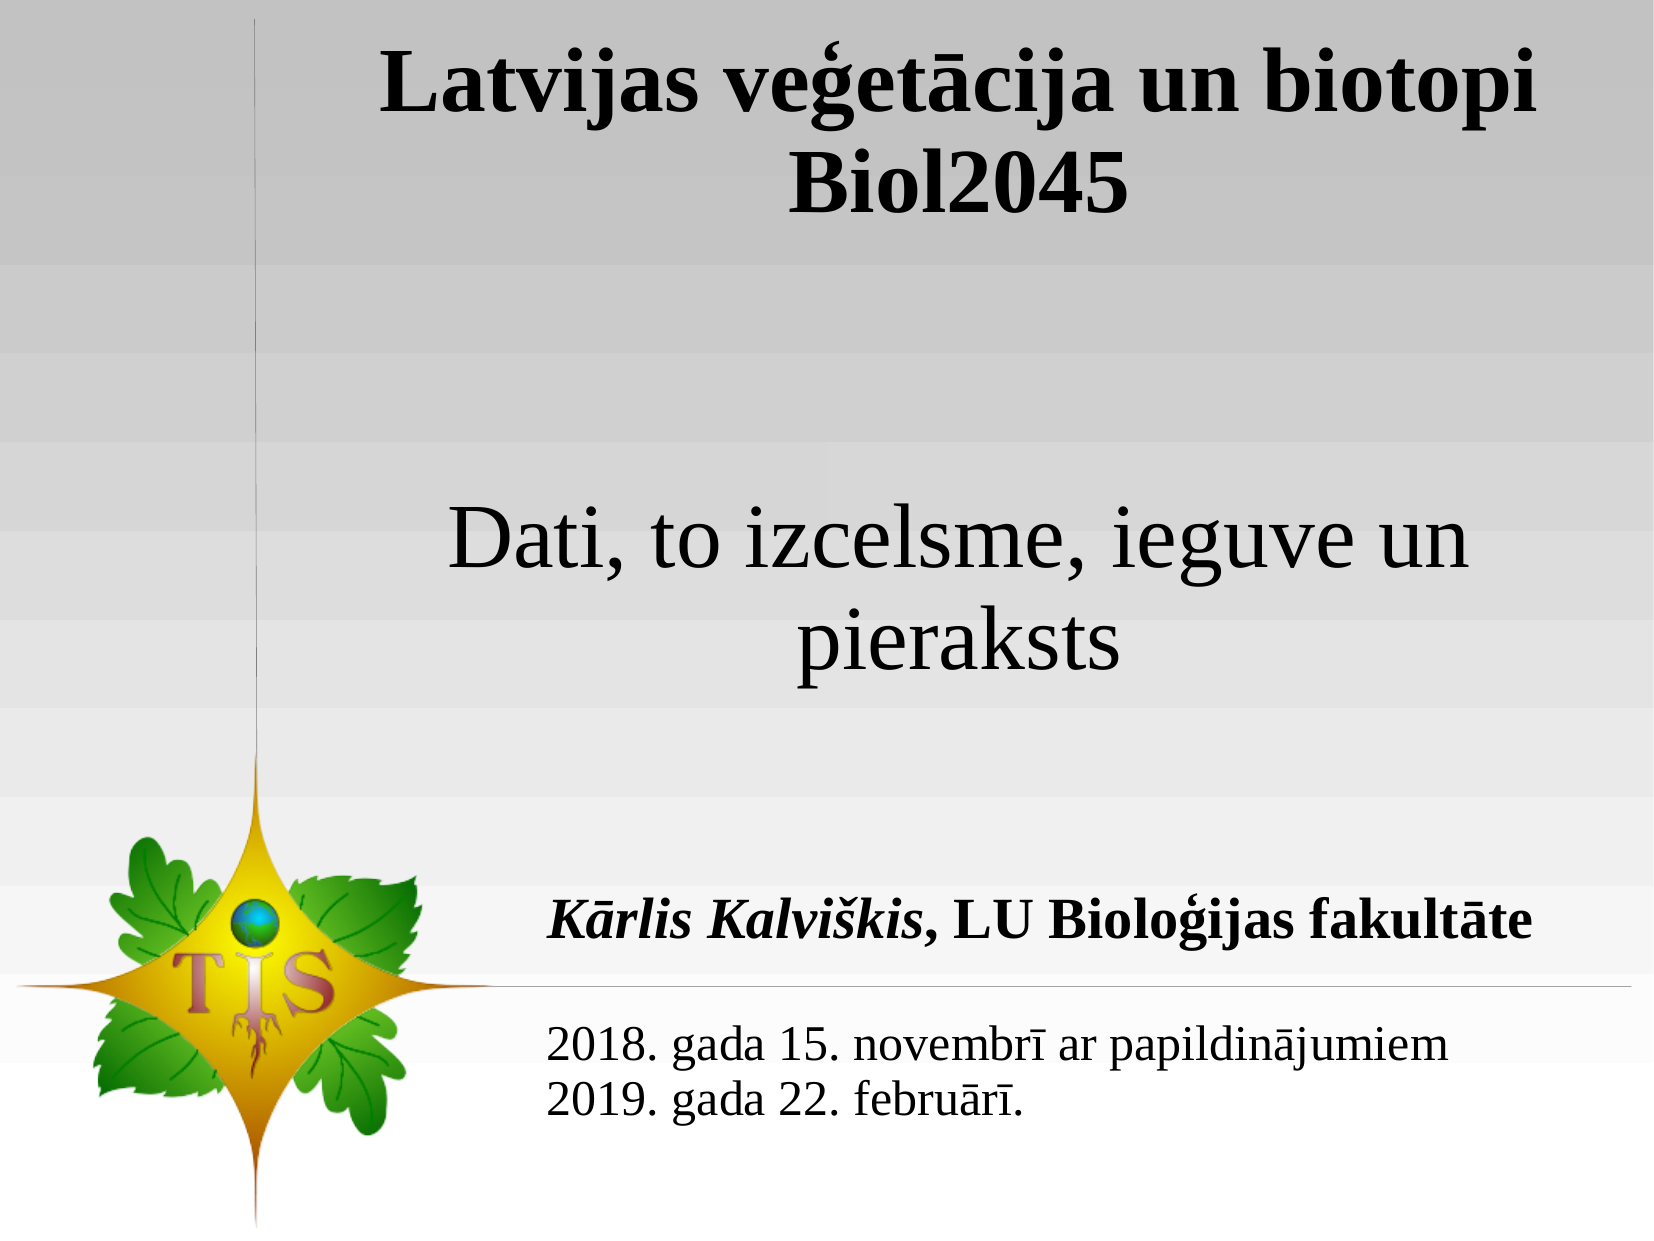

# Dati, to izcelsme, ieguve un pieraksts
Kārlis Kalviškis, LU Bioloģijas fakultāte
2018. gada 15. novembrī ar papildinājumiem 2019. gada 22. februārī.